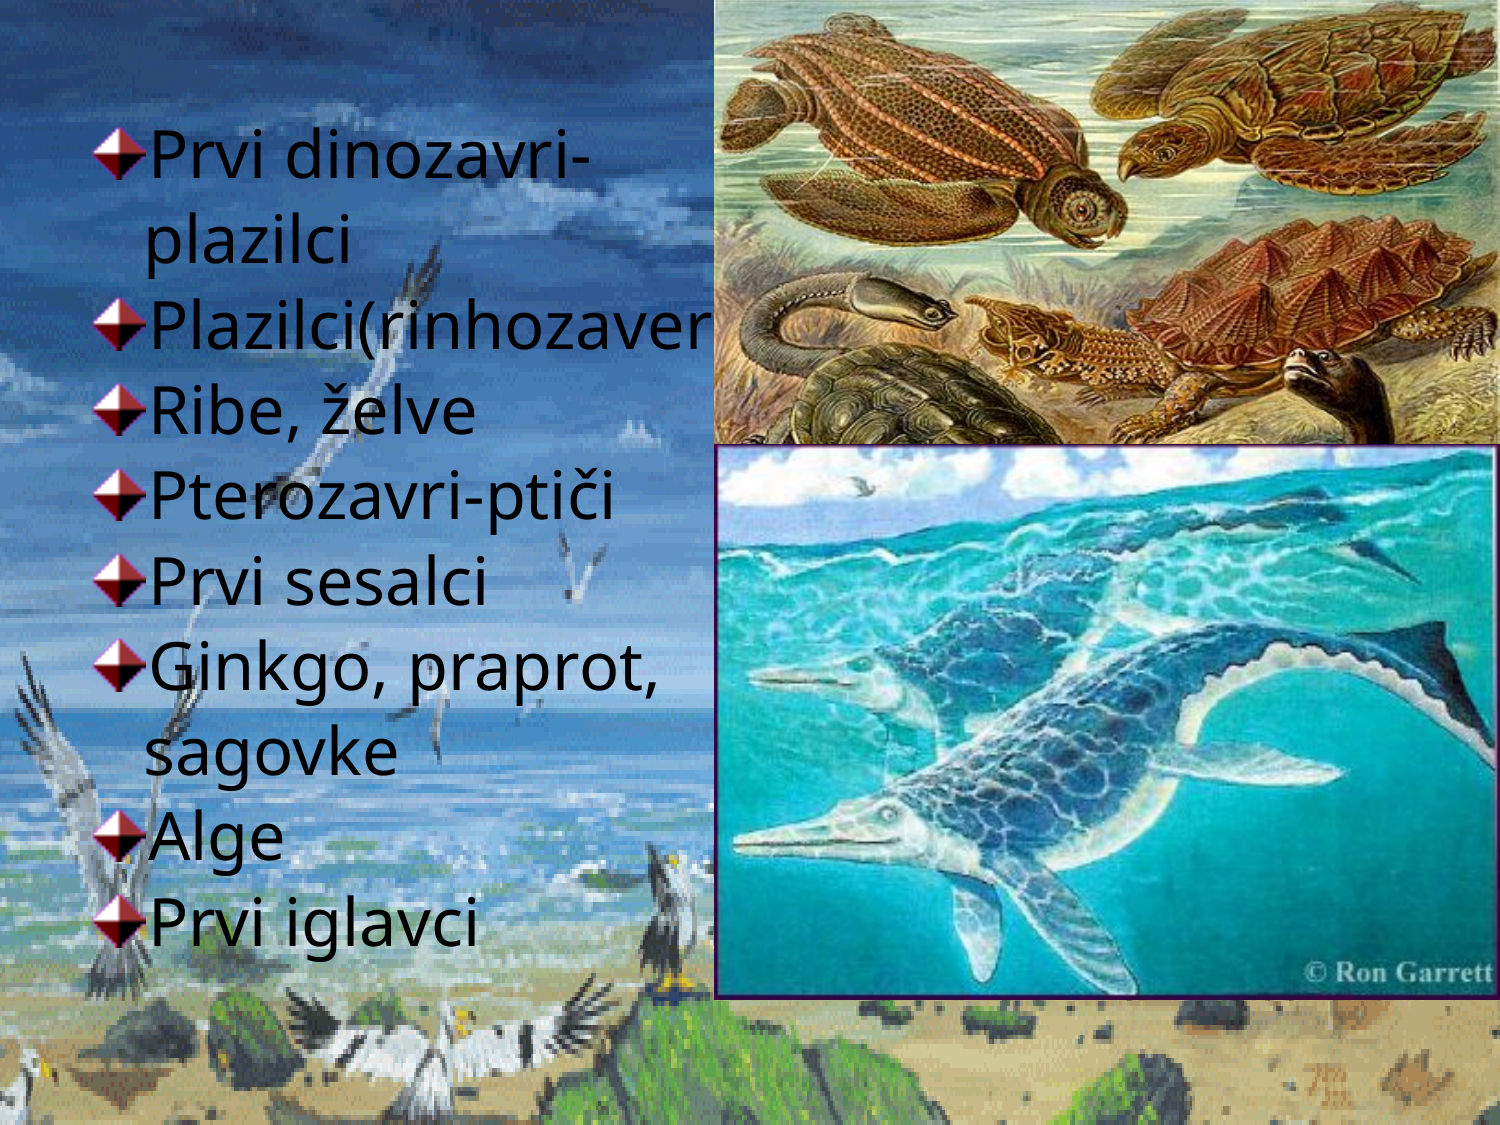

# Prvi dinozavri-
 plazilci
Plazilci(rinhozaver)
Ribe, želve
Pterozavri-ptiči
Prvi sesalci
Ginkgo, praprot,
 sagovke
Alge
Prvi iglavci